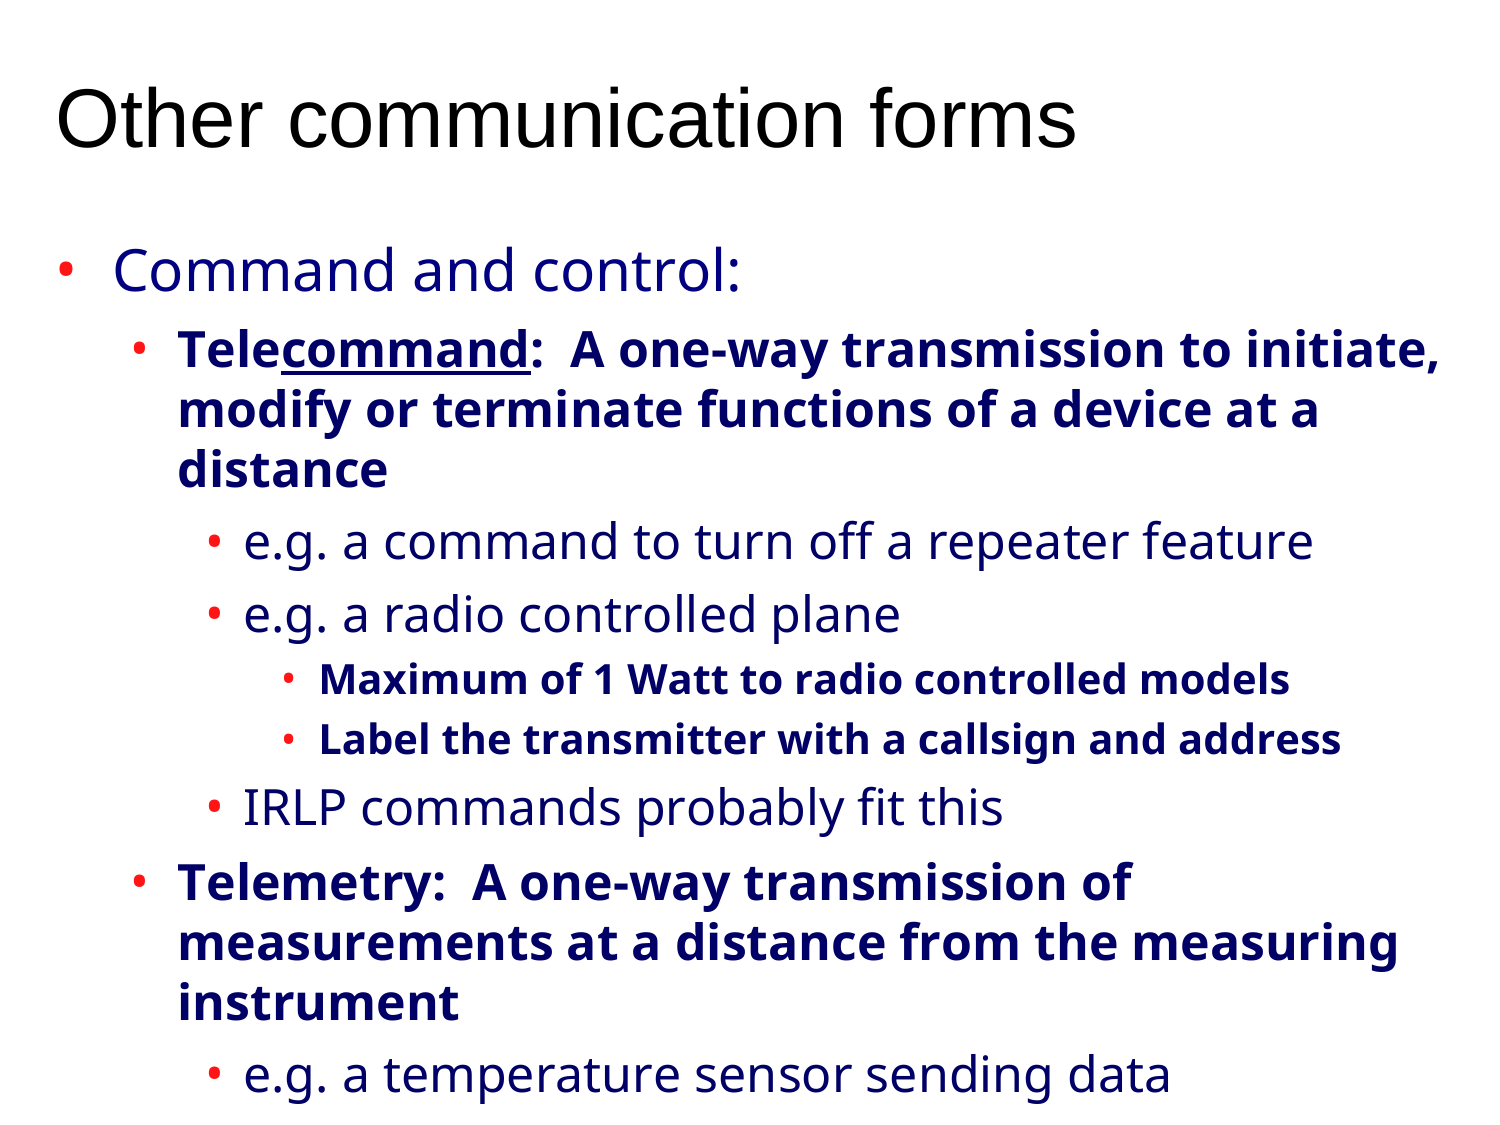

# Other communication forms
Command and control:
Telecommand: A one-way transmission to initiate, modify or terminate functions of a device at a distance
e.g. a command to turn off a repeater feature
e.g. a radio controlled plane
Maximum of 1 Watt to radio controlled models
Label the transmitter with a callsign and address
IRLP commands probably fit this
Telemetry: A one-way transmission of measurements at a distance from the measuring instrument
e.g. a temperature sensor sending data